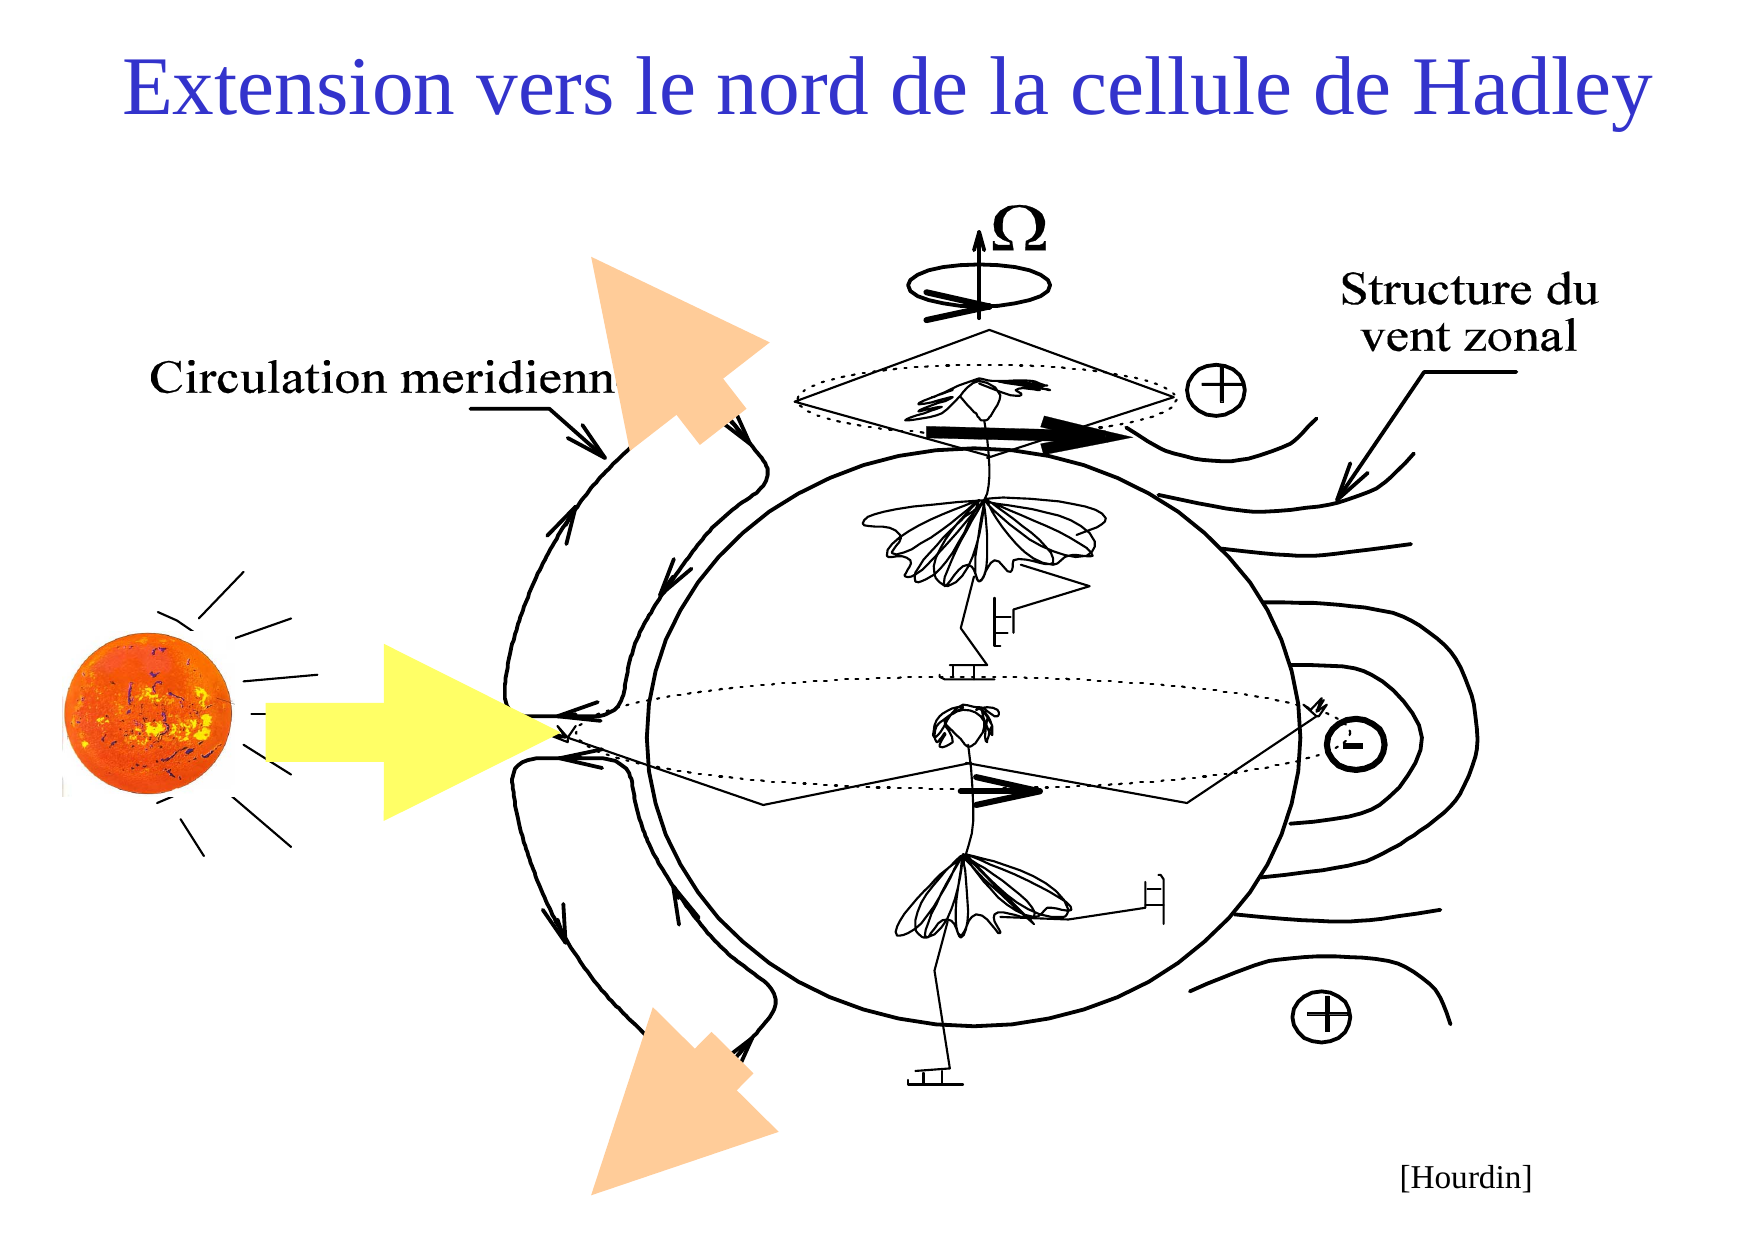

# Extension vers le nord de la cellule de Hadley
[Hourdin]